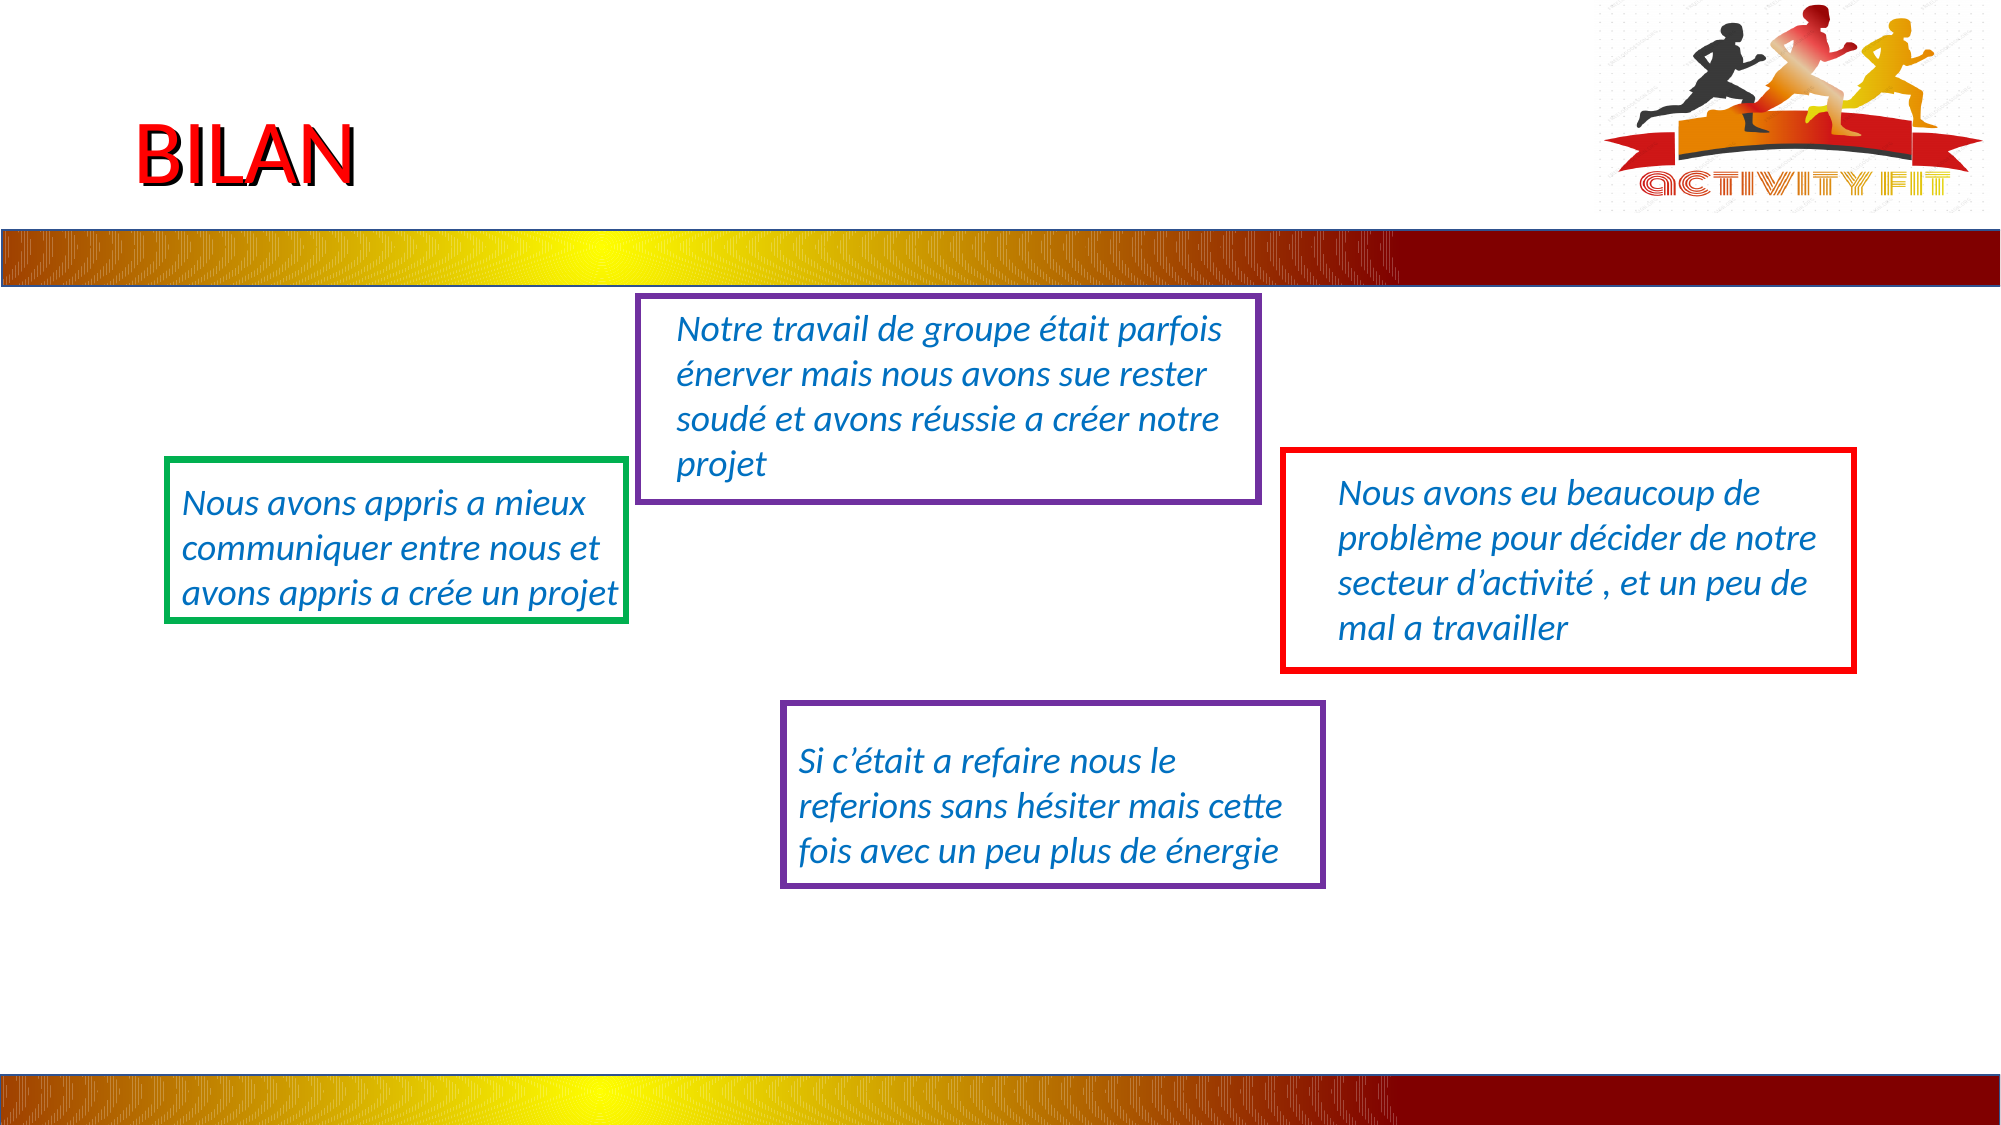

BILAN
Notre travail de groupe était parfois énerver mais nous avons sue rester soudé et avons réussie a créer notre projet
Nous avons eu beaucoup de problème pour décider de notre secteur d’activité , et un peu de mal a travailler
Nous avons appris a mieux communiquer entre nous et avons appris a crée un projet
Si c’était a refaire nous le referions sans hésiter mais cette fois avec un peu plus de énergie